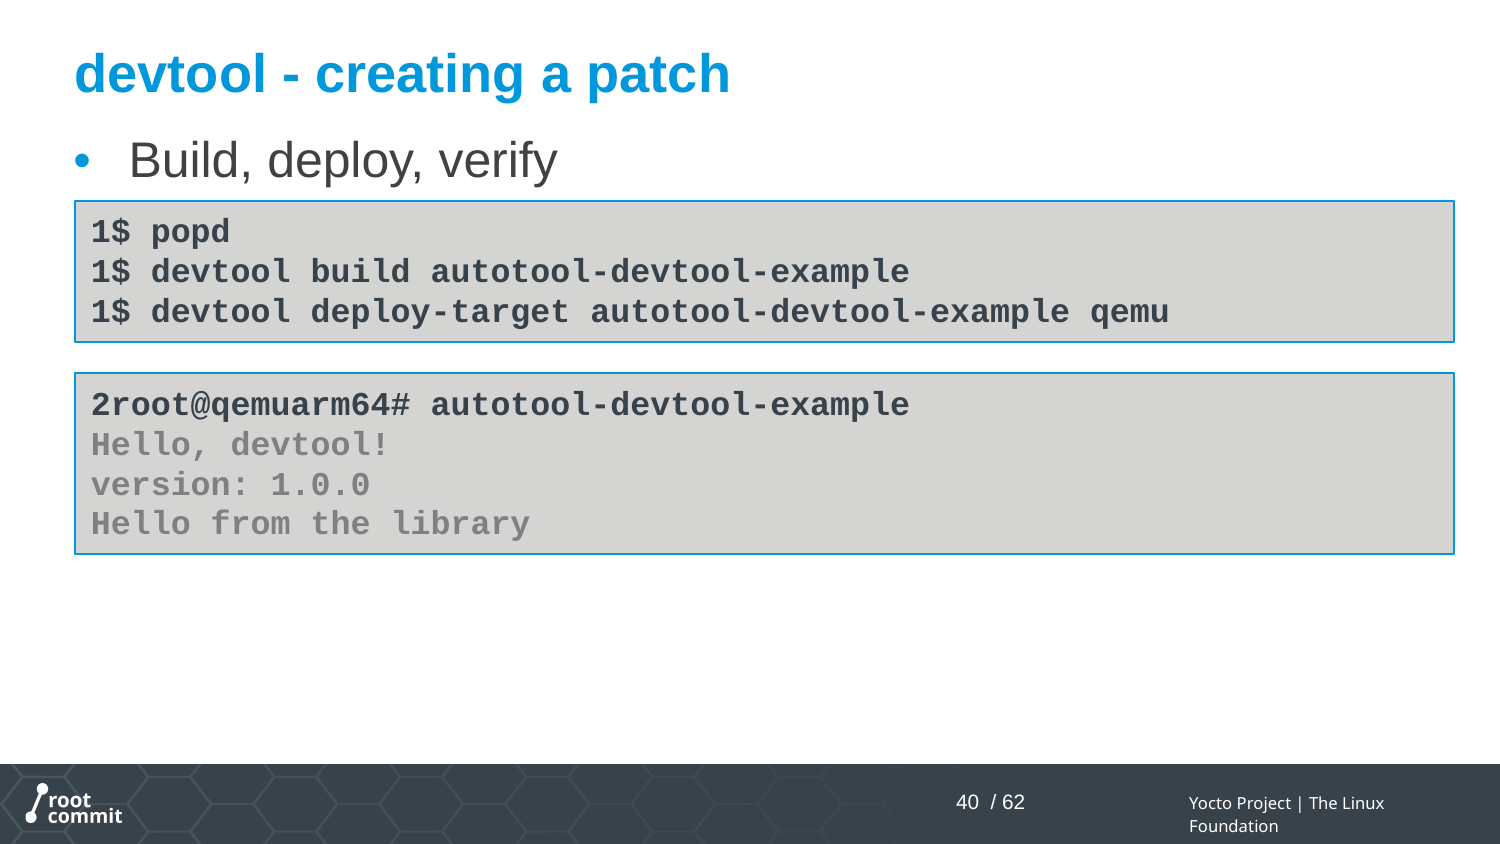

devtool - creating a patch
Build, deploy, verify
1$ popd
1$ devtool build autotool-devtool-example
1$ devtool deploy-target autotool-devtool-example qemu
2root@qemuarm64# autotool-devtool-example
Hello, devtool!
version: 1.0.0
Hello from the library